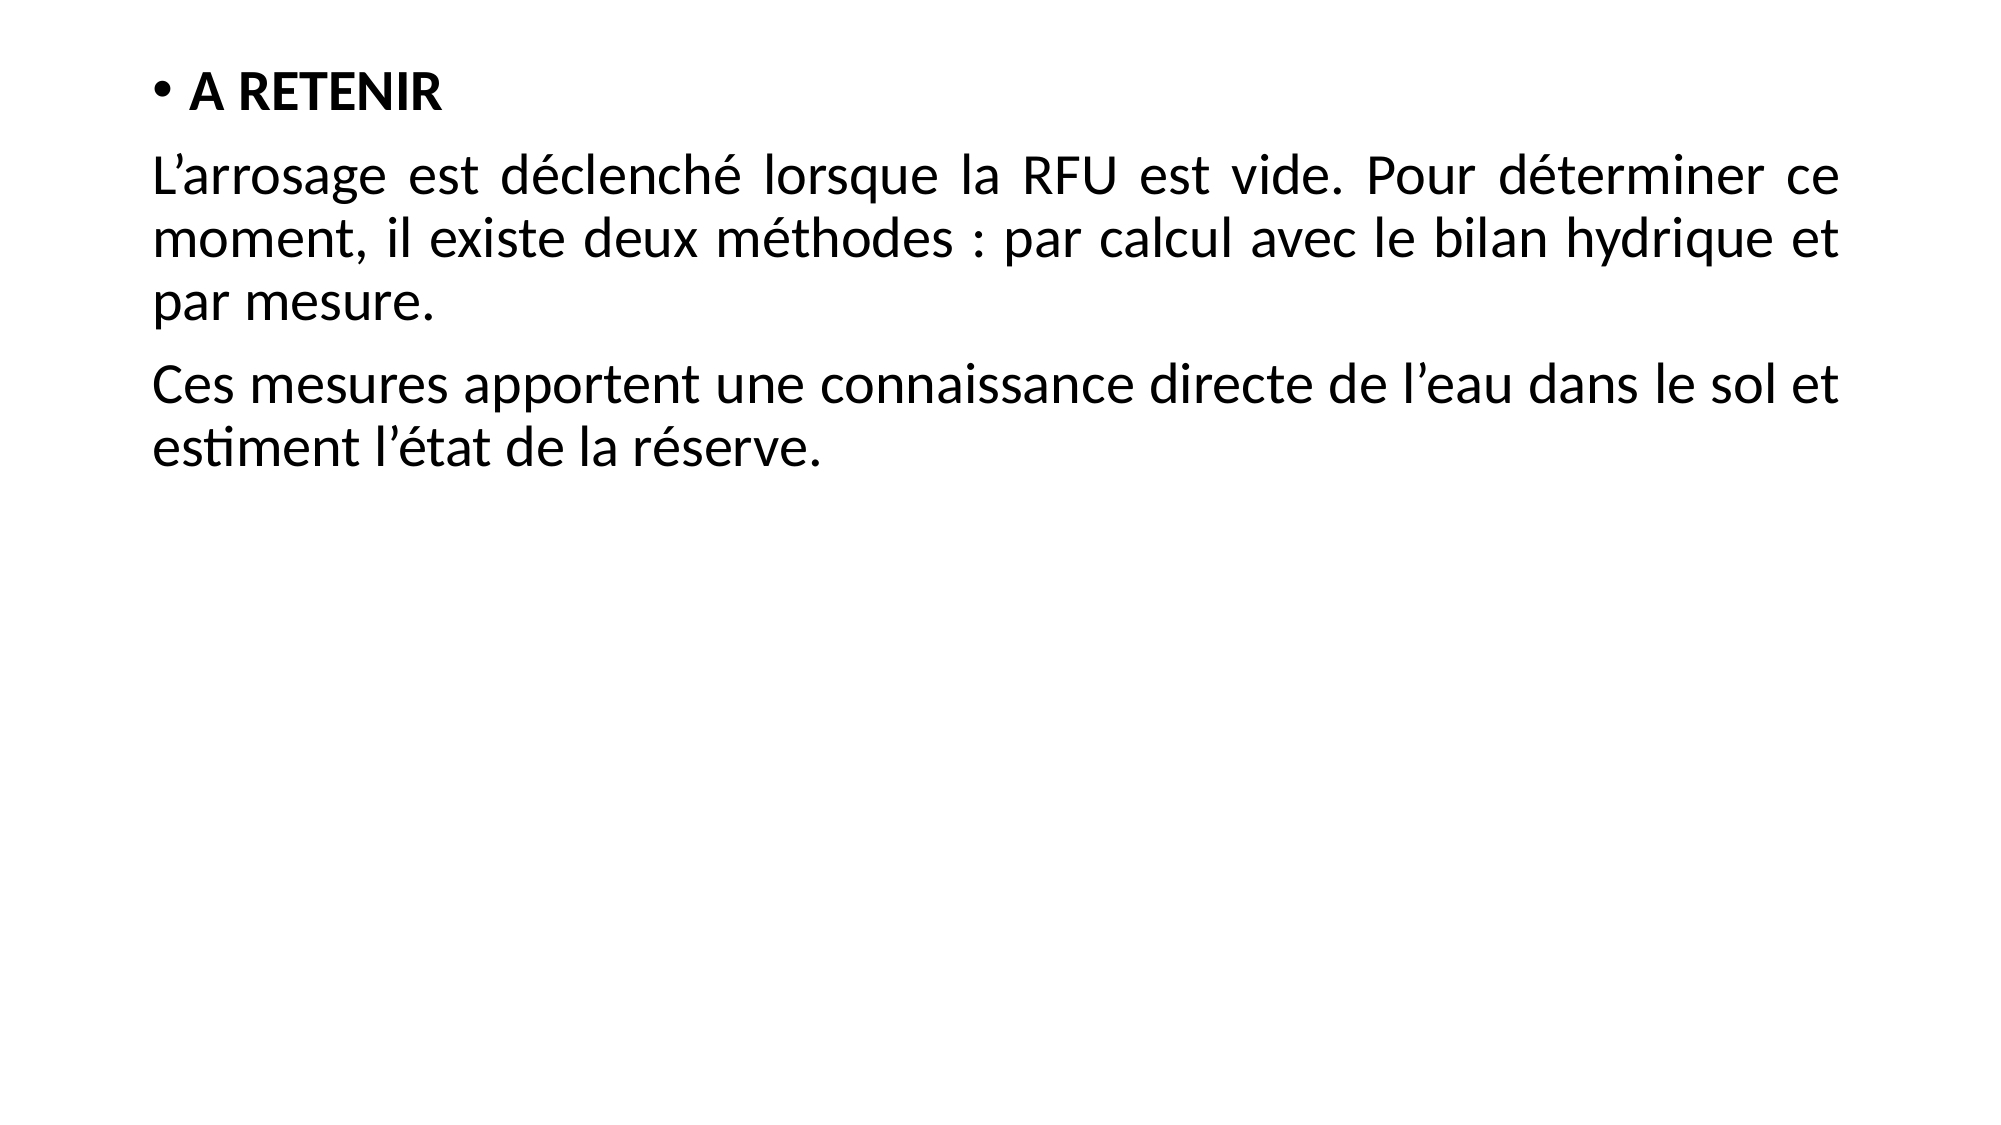

# A RETENIR
L’arrosage est déclenché lorsque la RFU est vide. Pour déterminer ce moment, il existe deux méthodes : par calcul avec le bilan hydrique et par mesure.
Ces mesures apportent une connaissance directe de l’eau dans le sol et estiment l’état de la réserve.